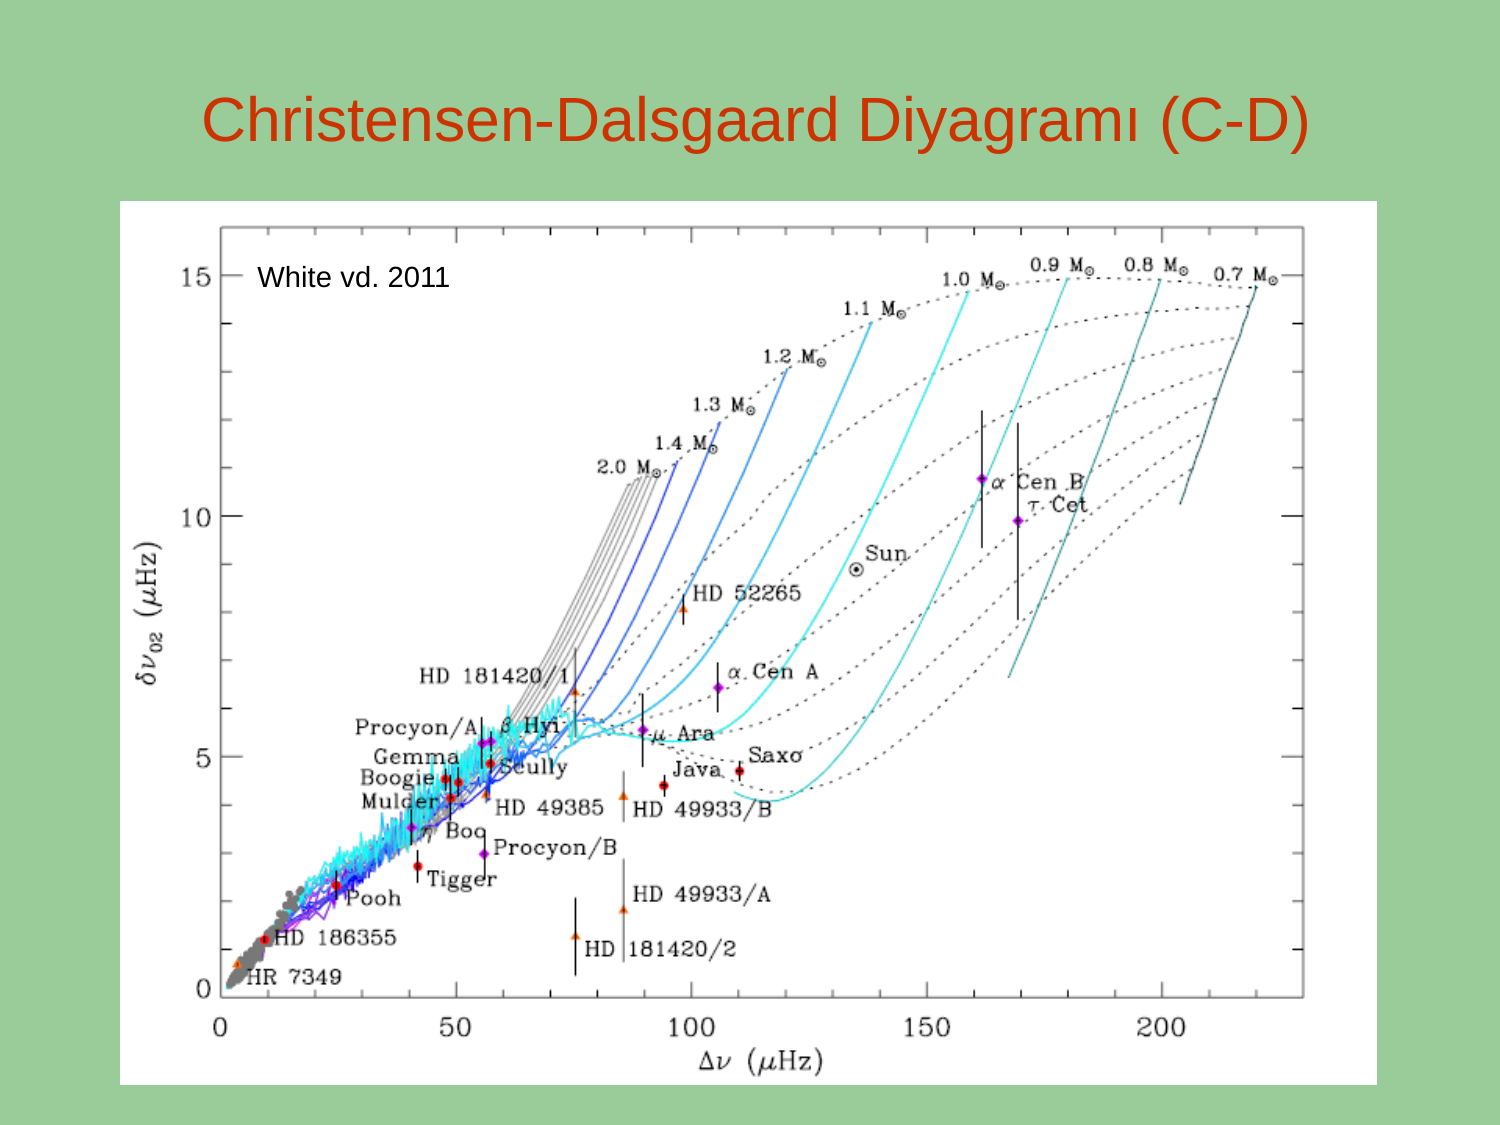

# Christensen-Dalsgaard Diyagramı (C-D)
White vd. 2011